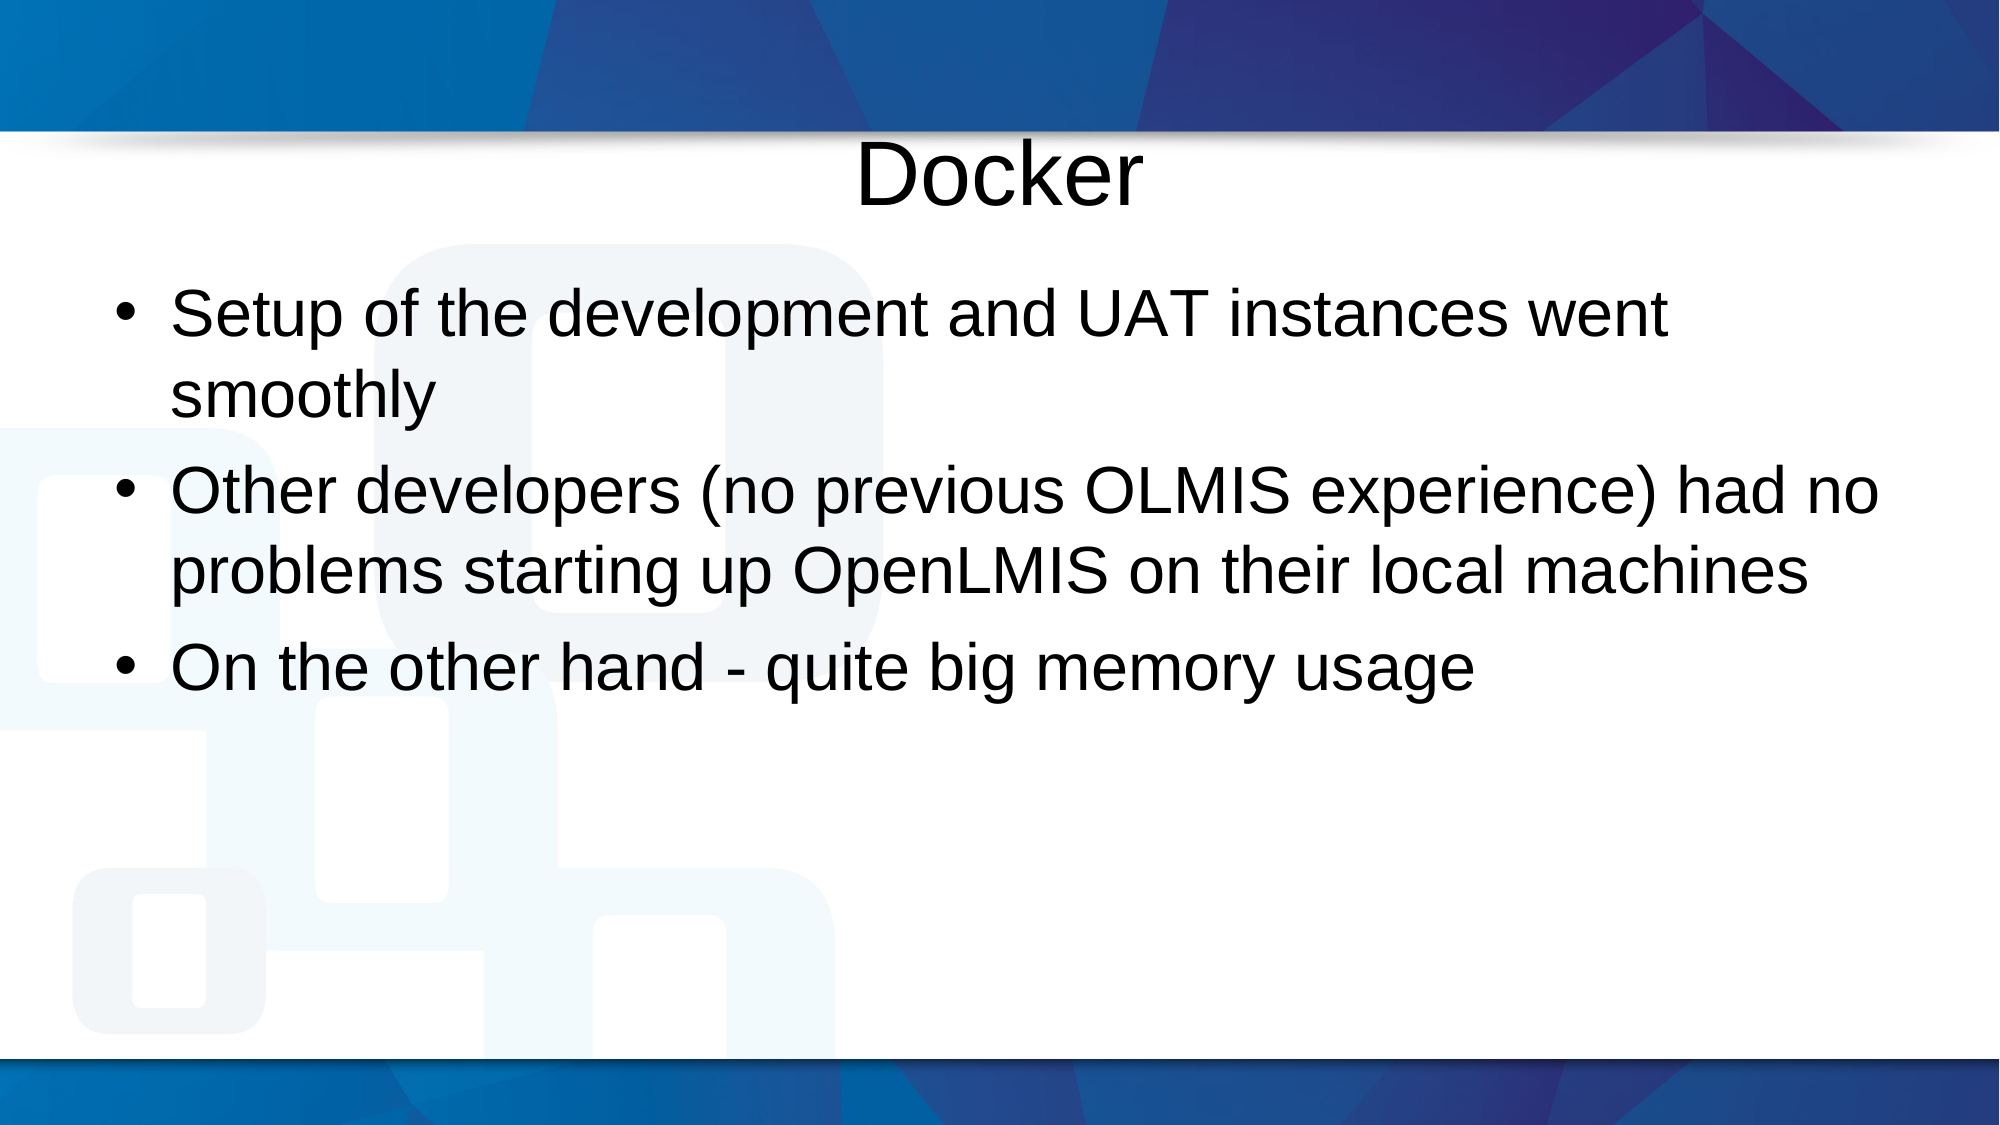

# Docker
Setup of the development and UAT instances went smoothly
Other developers (no previous OLMIS experience) had no problems starting up OpenLMIS on their local machines
On the other hand - quite big memory usage